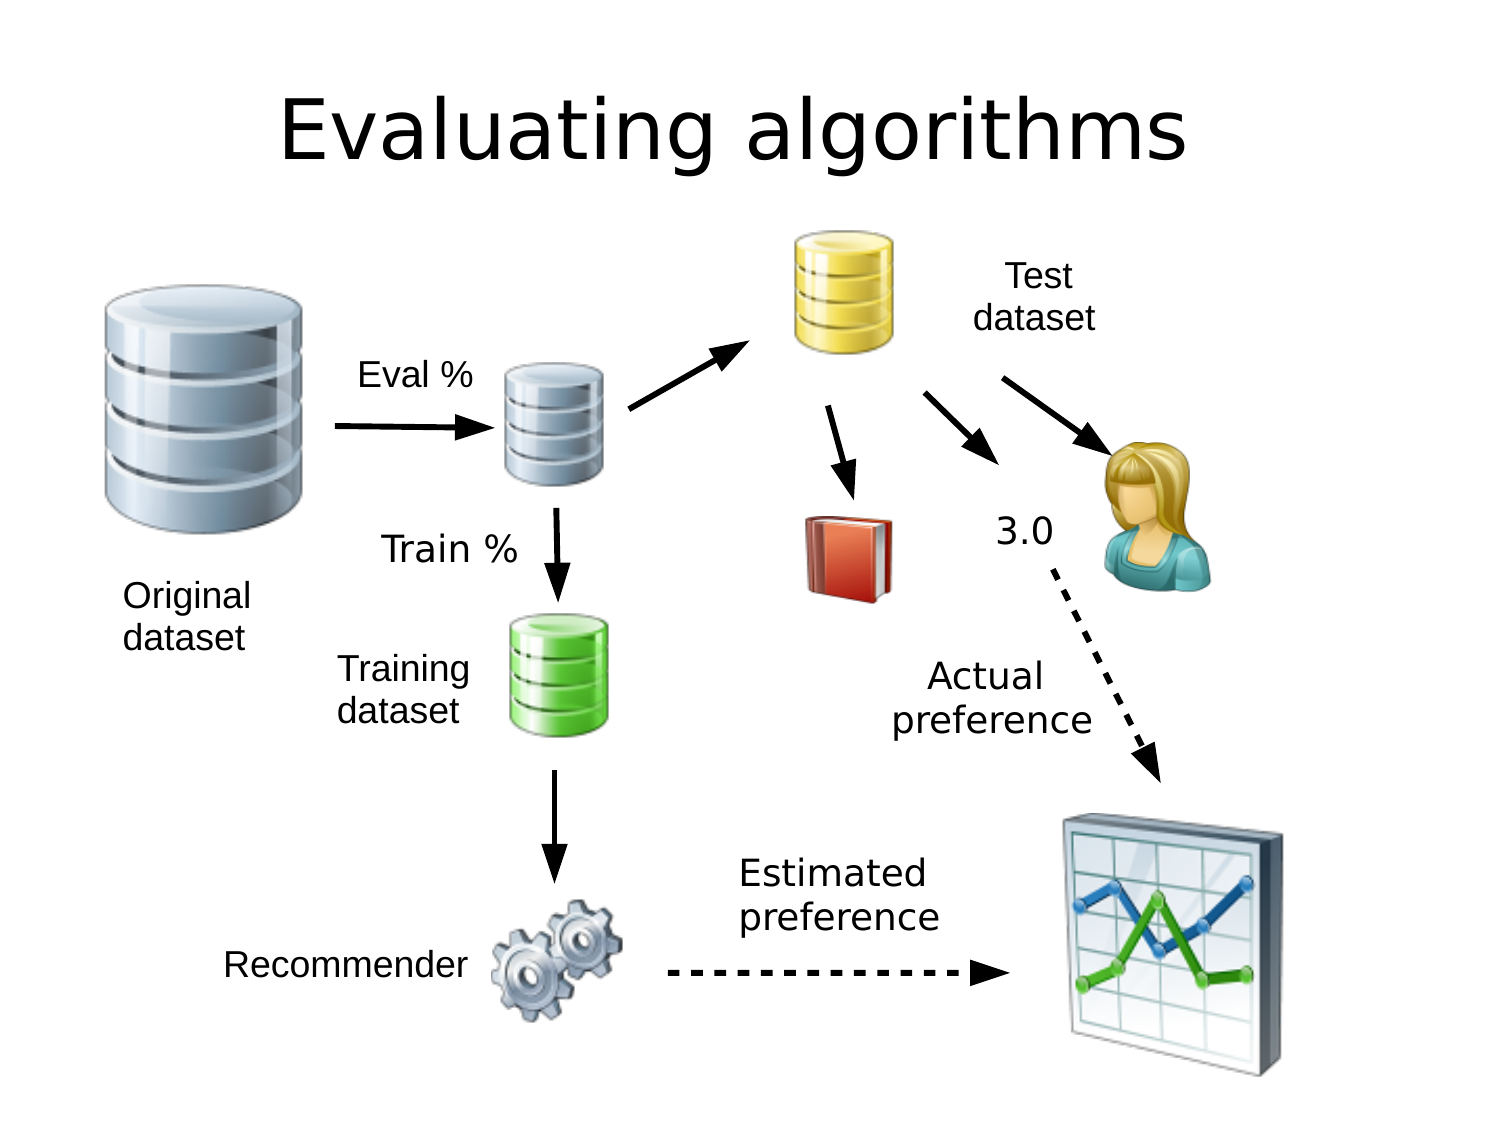

Evaluating algorithms
 Test
dataset
Eval %
3.0
Train %
Original
dataset
Training
dataset
 Actual
preference
Estimated
preference
Recommender